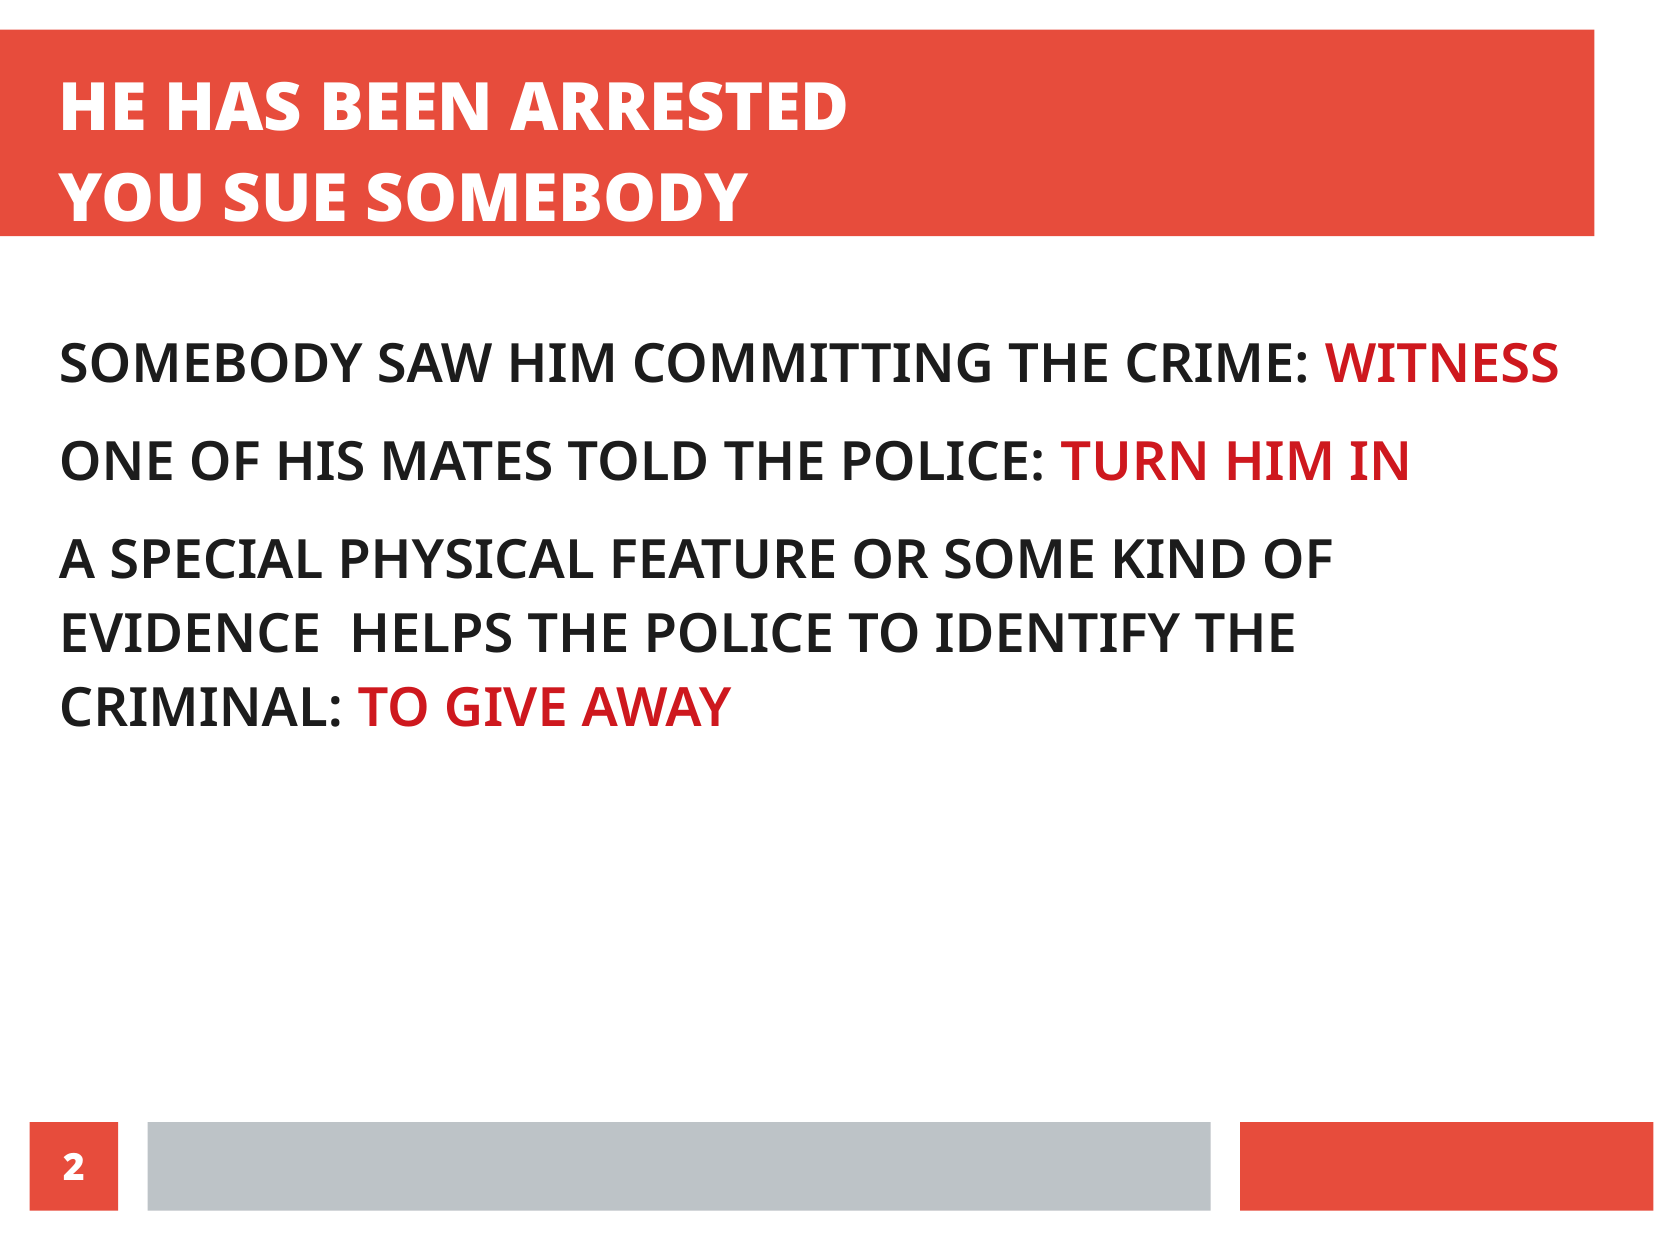

# HE HAS BEEN ARRESTED YOU SUE SOMEBODY
SOMEBODY SAW HIM COMMITTING THE CRIME: WITNESS
ONE OF HIS MATES TOLD THE POLICE: TURN HIM IN
A SPECIAL PHYSICAL FEATURE OR SOME KIND OF EVIDENCE HELPS THE POLICE TO IDENTIFY THE CRIMINAL: TO GIVE AWAY
2